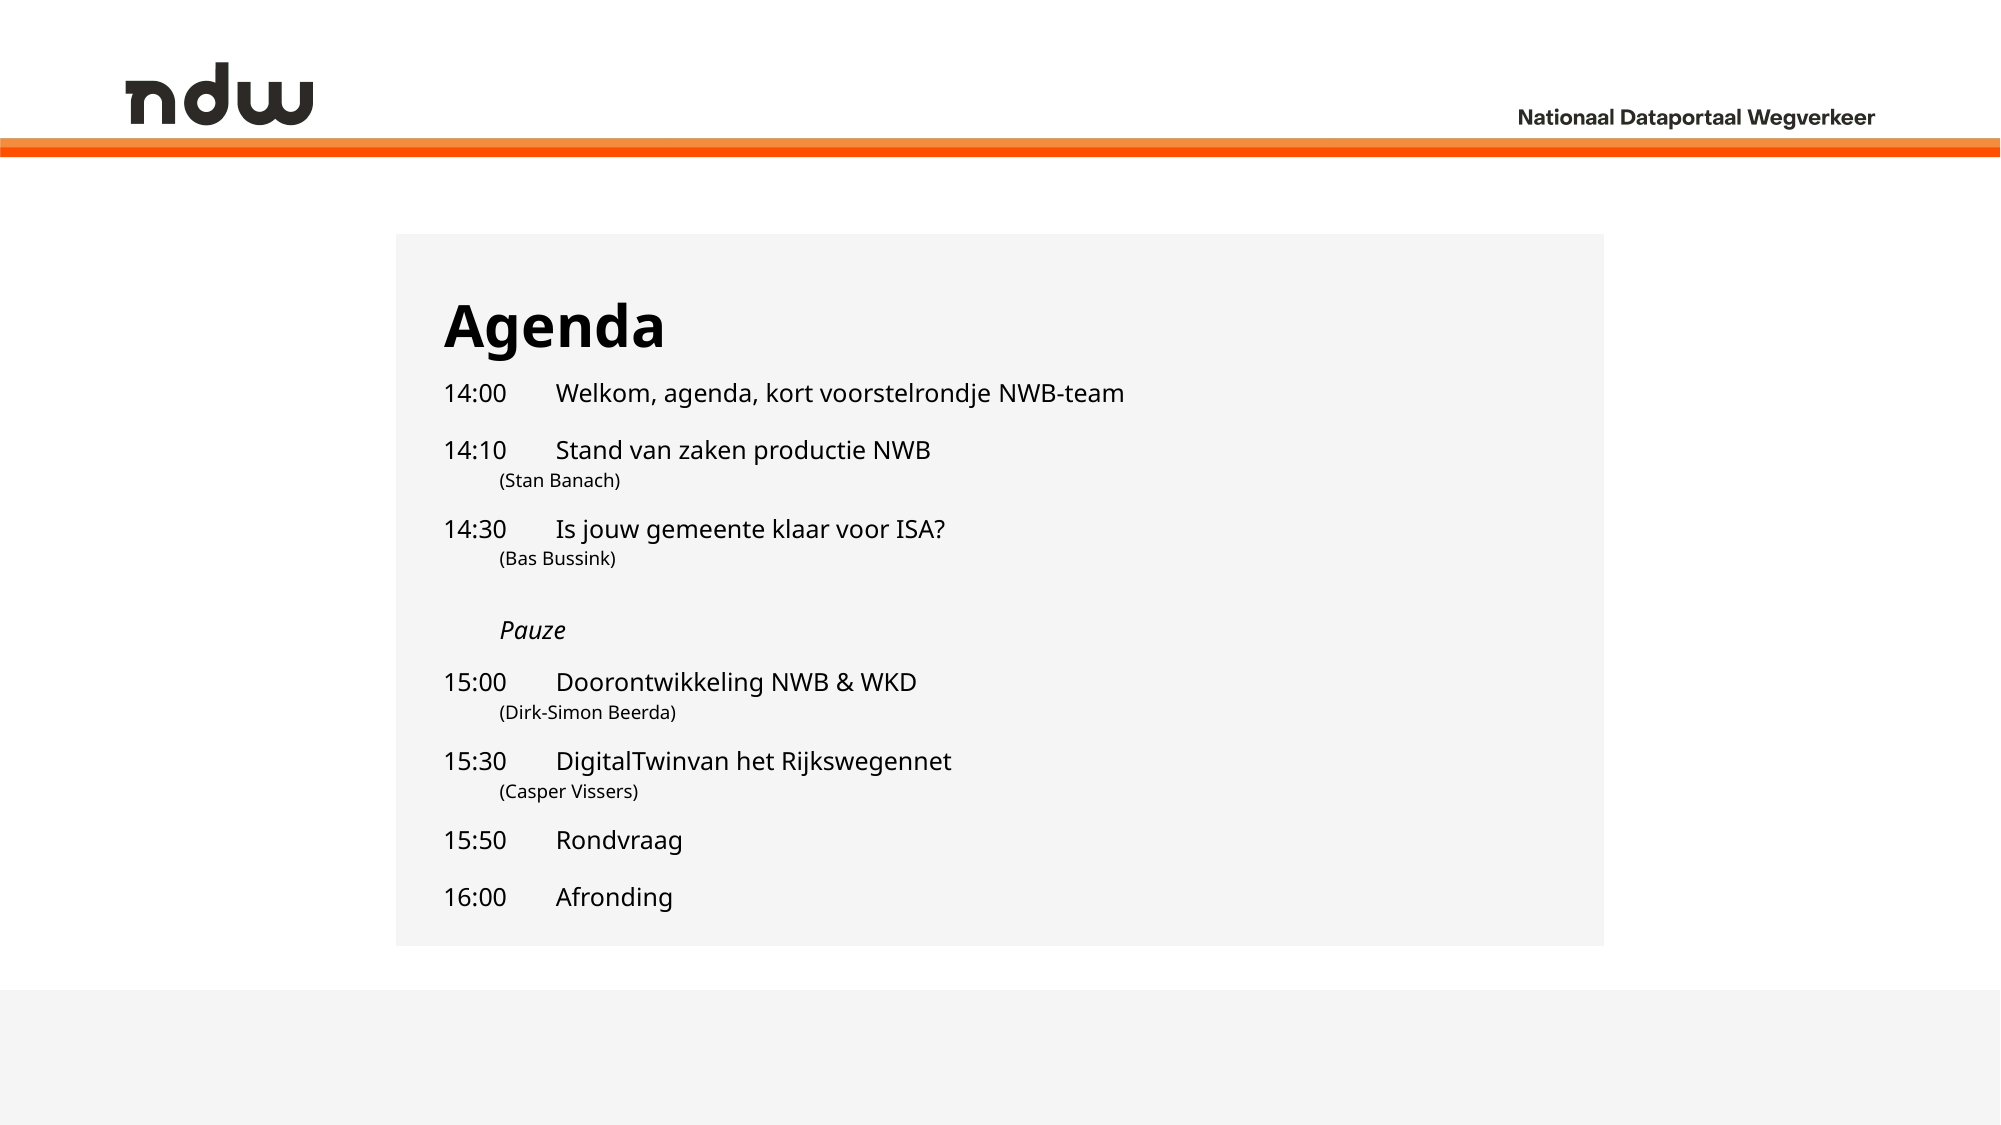

Agenda
# 14:00 	Welkom, agenda, kort voorstelrondje NWB-team
14:10	Stand van zaken productie NWB
	(Stan Banach)
14:30	Is jouw gemeente klaar voor ISA?
	(Bas Bussink)
	Pauze
15:00	Doorontwikkeling NWB & WKD
	(Dirk-Simon Beerda)
15:30 	DigitalTwinvan het Rijkswegennet
	(Casper Vissers)
15:50	Rondvraag
16:00	Afronding